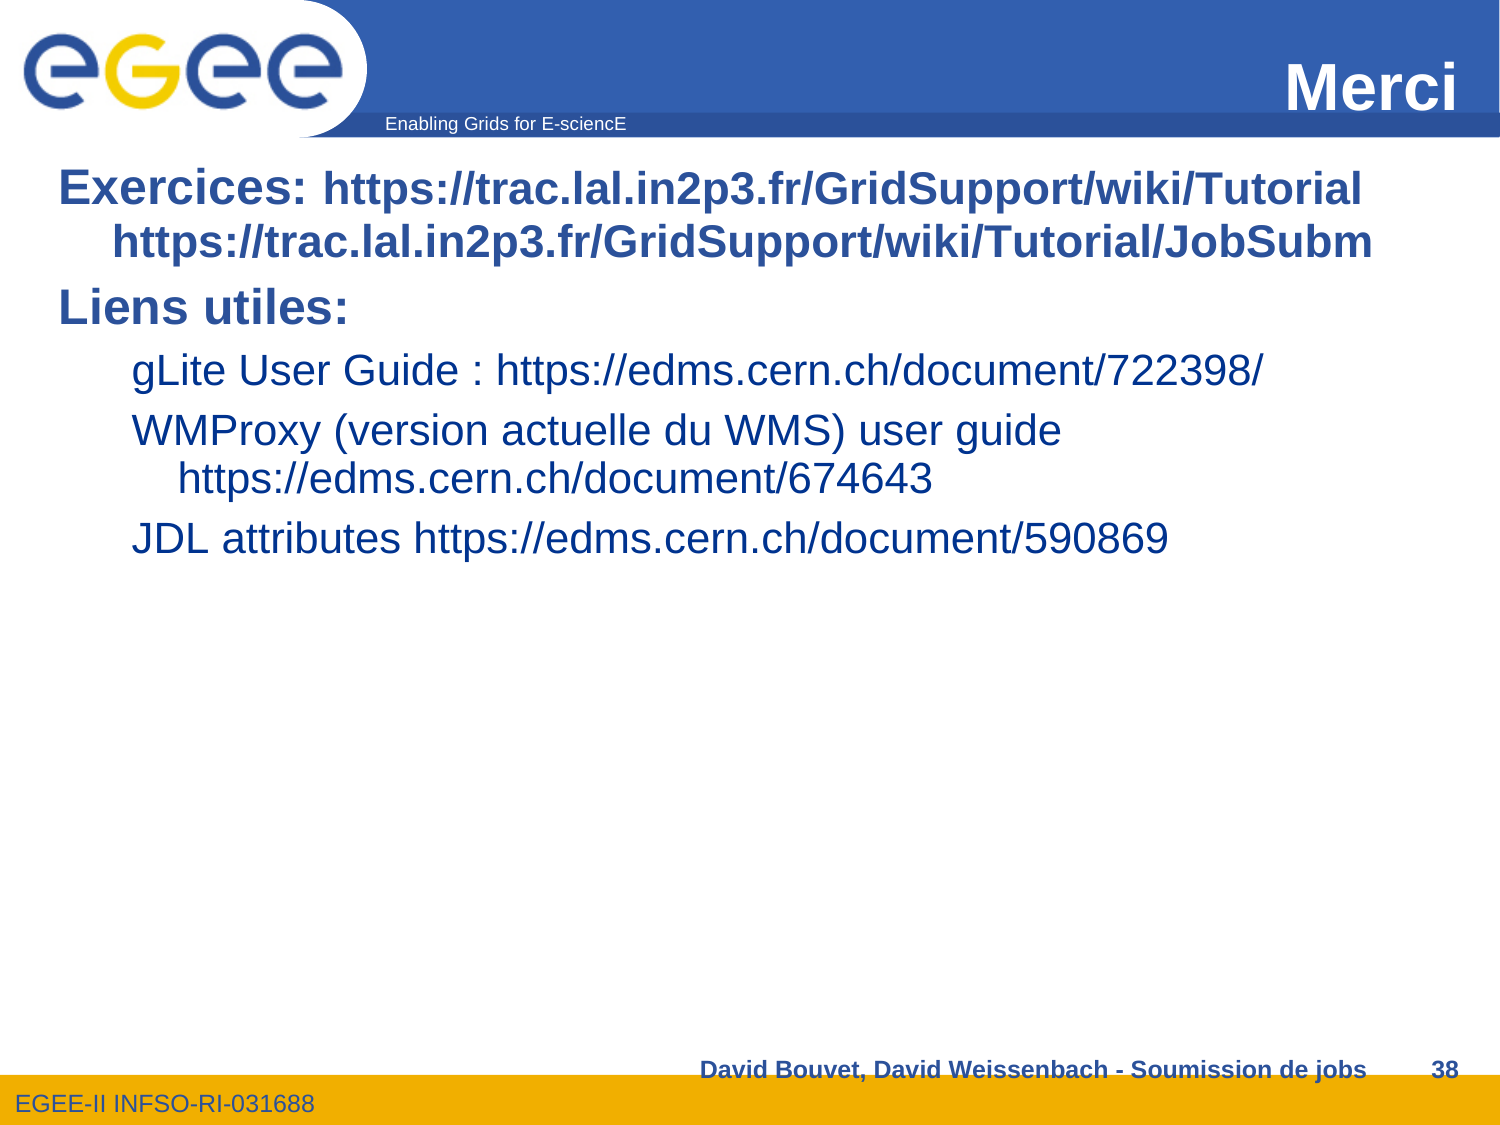

# Merci
Exercices: https://trac.lal.in2p3.fr/GridSupport/wiki/Tutorial https://trac.lal.in2p3.fr/GridSupport/wiki/Tutorial/JobSubm
Liens utiles:
gLite User Guide : https://edms.cern.ch/document/722398/
WMProxy (version actuelle du WMS) user guide https://edms.cern.ch/document/674643
JDL attributes https://edms.cern.ch/document/590869
David Bouvet, David Weissenbach - Soumission de jobs
38